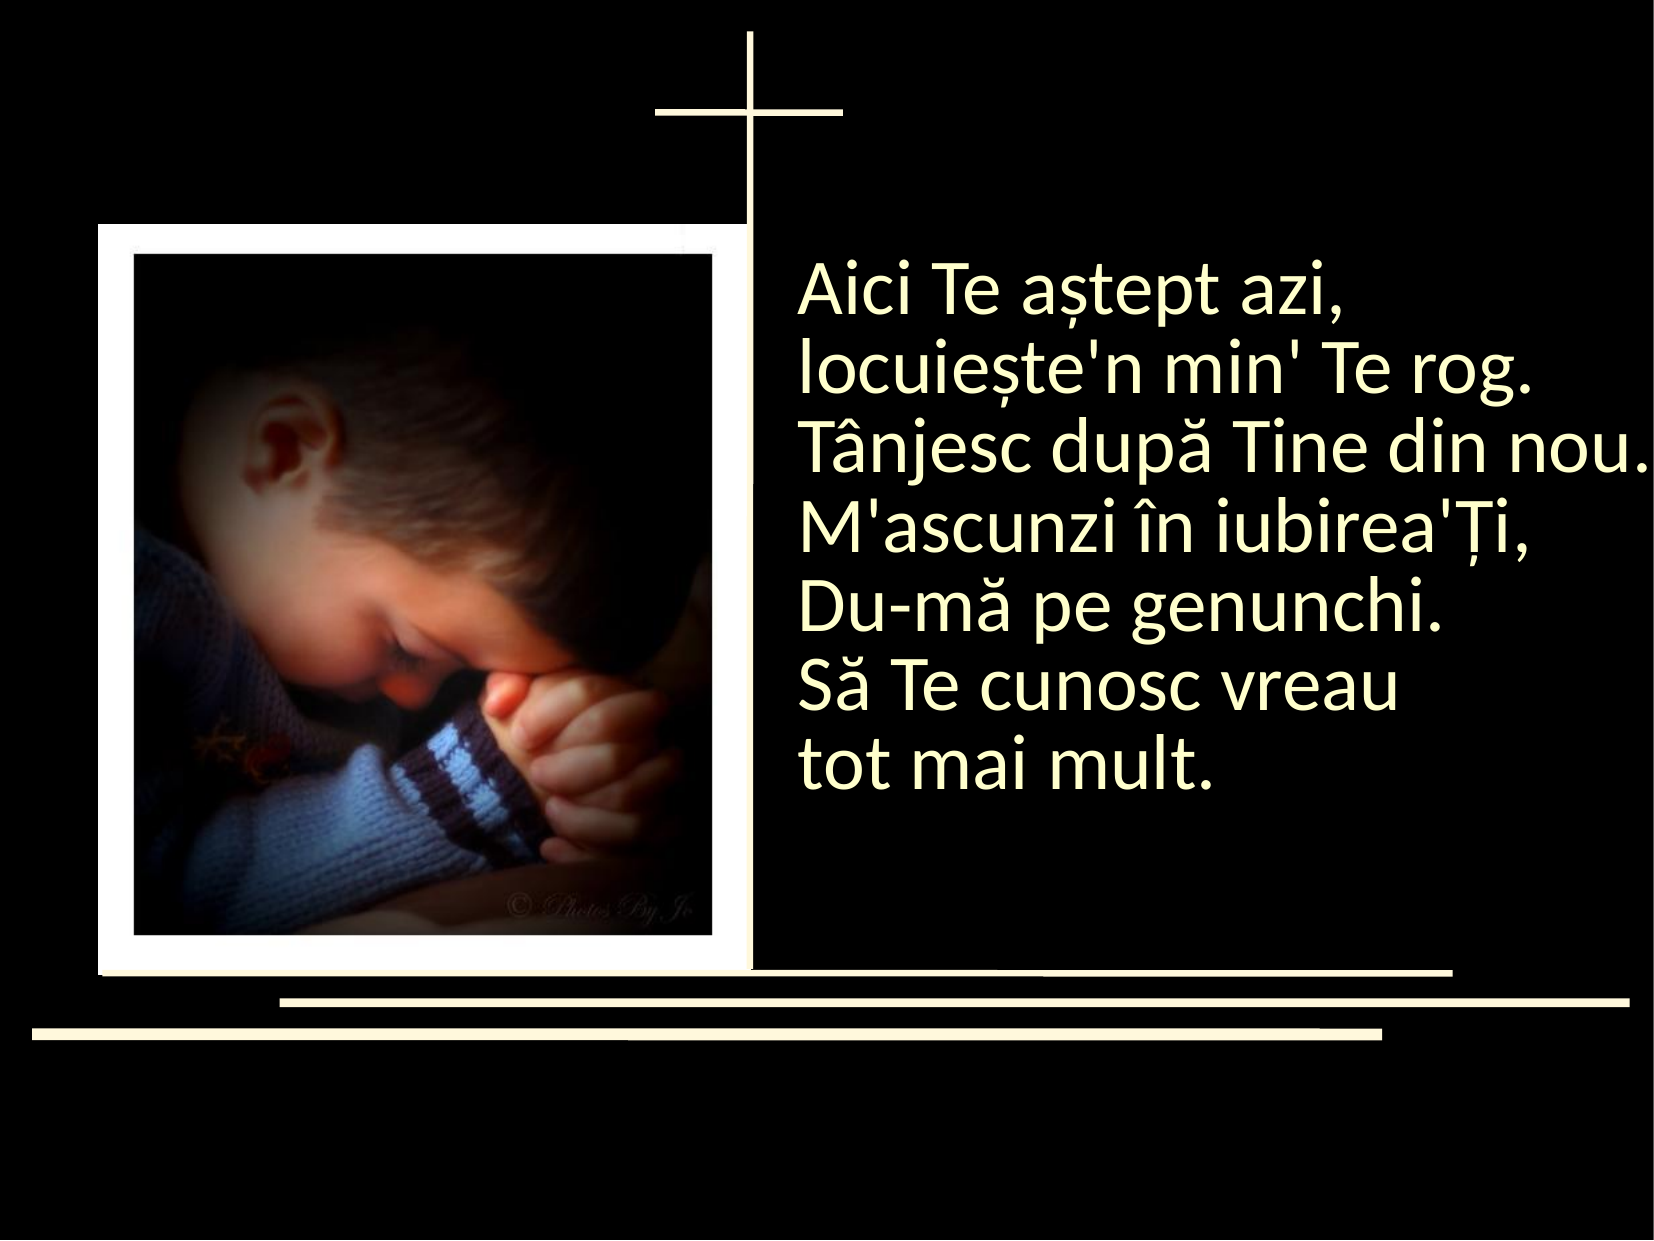

Aici Te aştept azi,
locuieşte'n min' Te rog.
Tânjesc după Tine din nou.
M'ascunzi în iubirea'Ţi,
Du-mă pe genunchi.
Să Te cunosc vreau
tot mai mult.